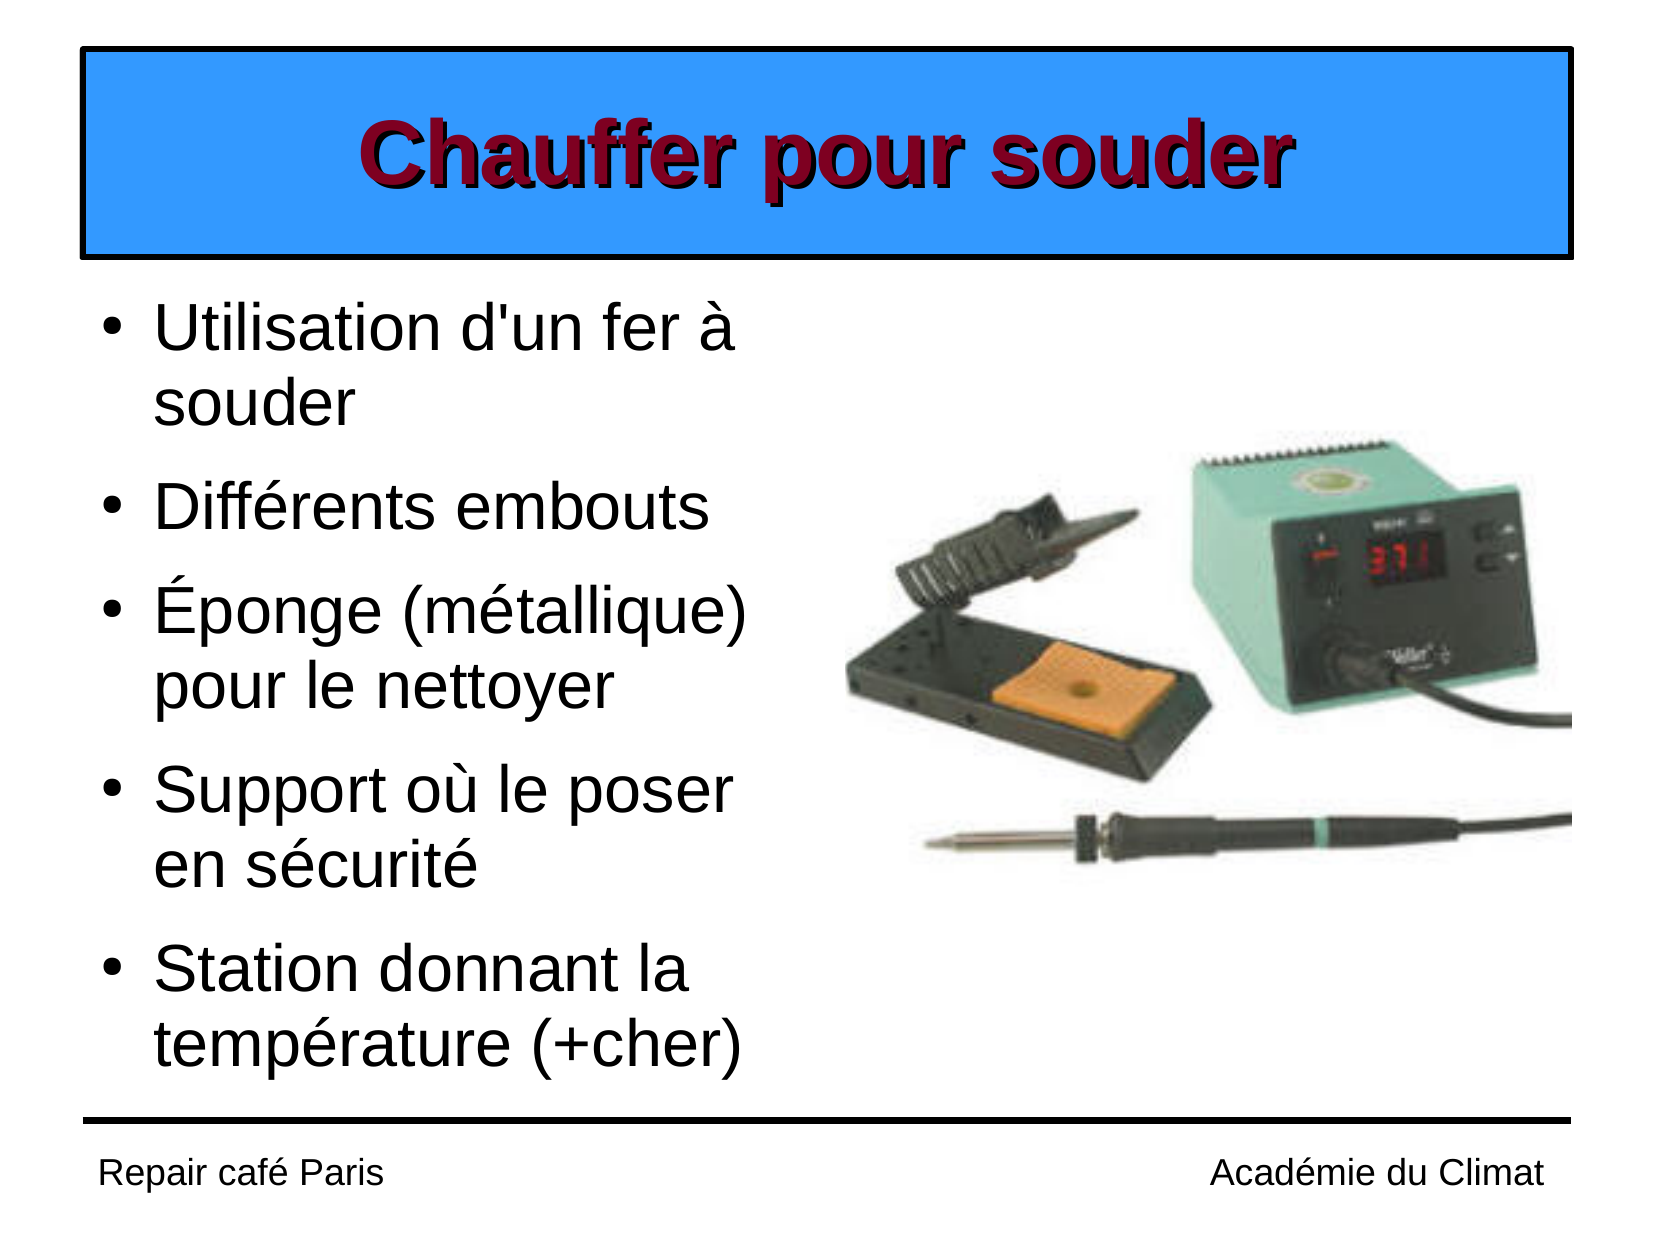

# Chauffer pour souder
Utilisation d'un fer à souder
Différents embouts
Éponge (métallique) pour le nettoyer
Support où le poser en sécurité
Station donnant la température (+cher)
Repair café Paris	Académie du Climat